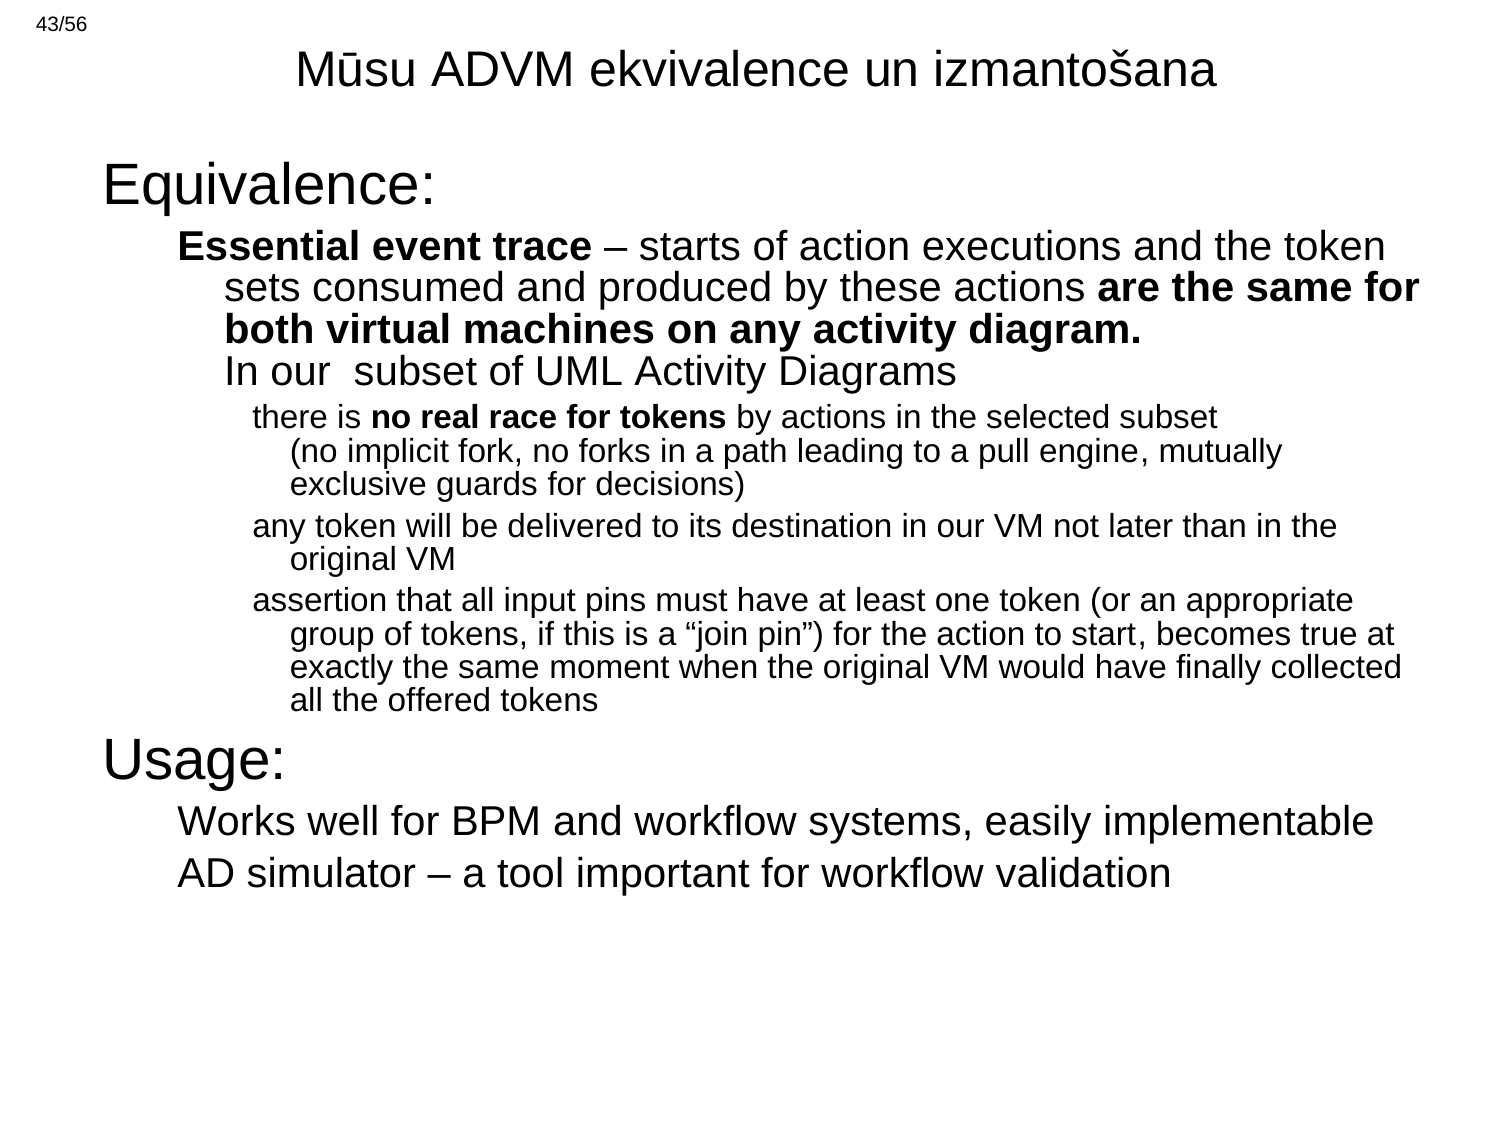

43
# Mūsu ADVM ekvivalence un izmantošana
Equivalence:
Essential event trace – starts of action executions and the token sets consumed and produced by these actions are the same for both virtual machines on any activity diagram.
In our subset of UML Activity Diagrams
there is no real race for tokens by actions in the selected subset
(no implicit fork, no forks in a path leading to a pull engine, mutually exclusive guards for decisions)
any token will be delivered to its destination in our VM not later than in the original VM
assertion that all input pins must have at least one token (or an appropriate group of tokens, if this is a “join pin”) for the action to start, becomes true at exactly the same moment when the original VM would have finally collected all the offered tokens
Usage:
Works well for BPM and workflow systems, easily implementable
AD simulator – a tool important for workflow validation